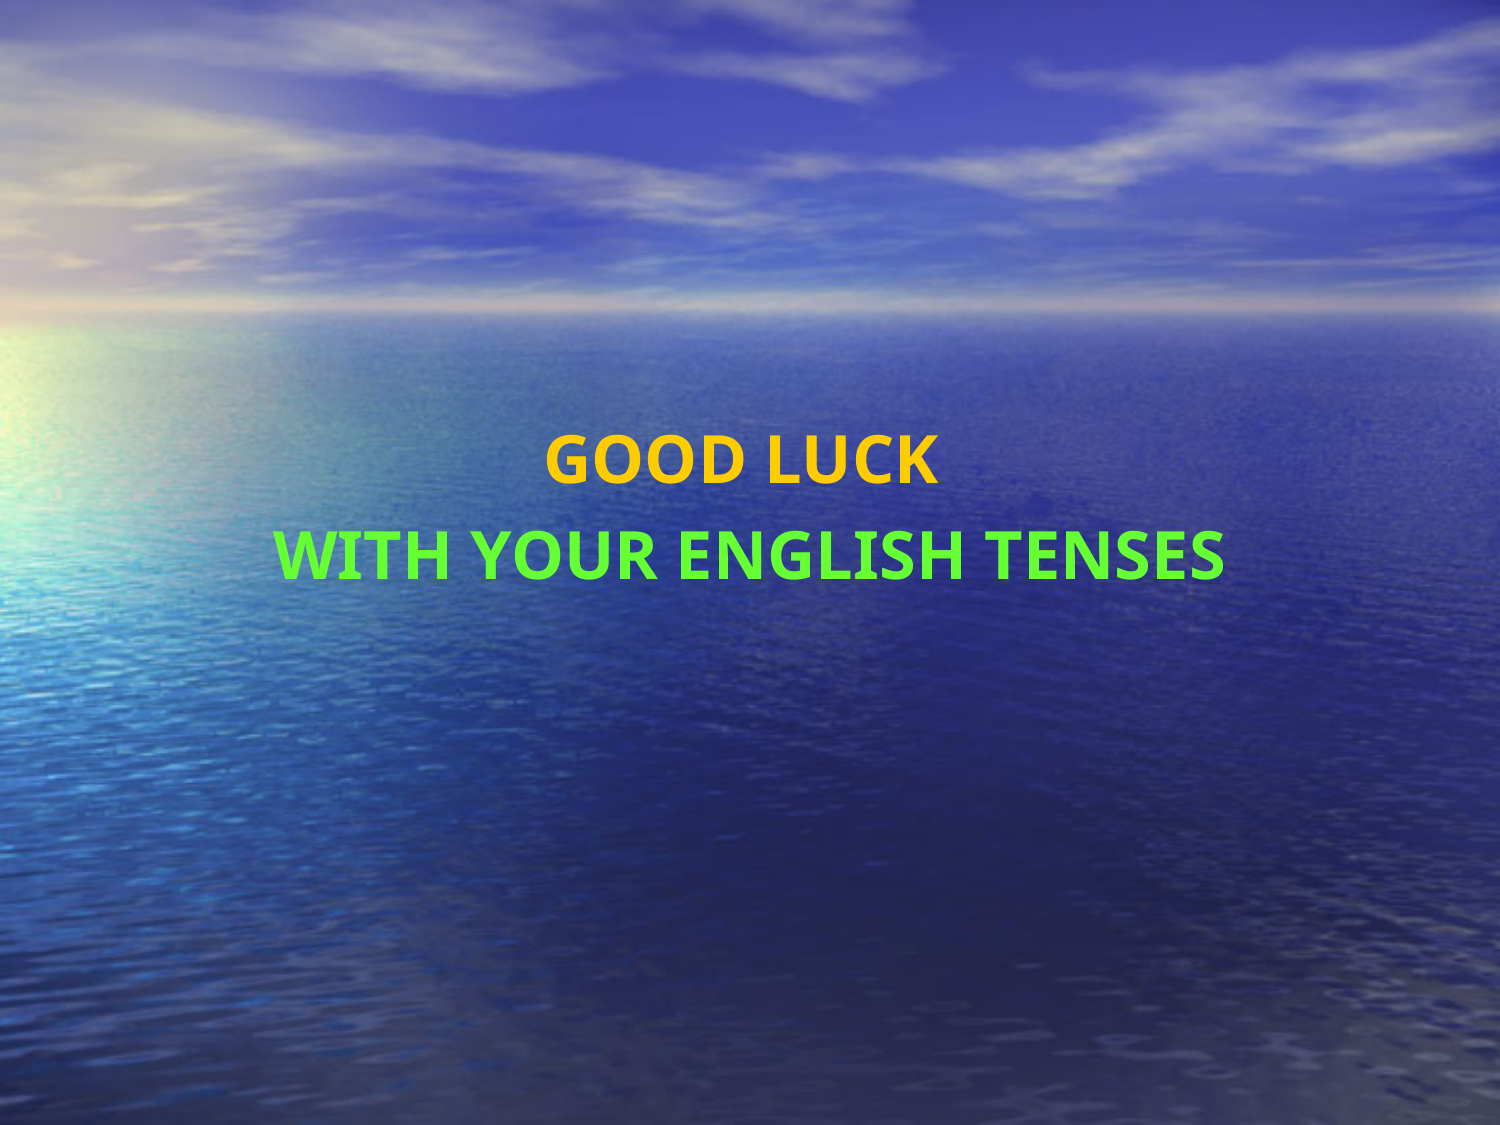

# GOOD LUCK
WITH YOUR ENGLISH TENSES